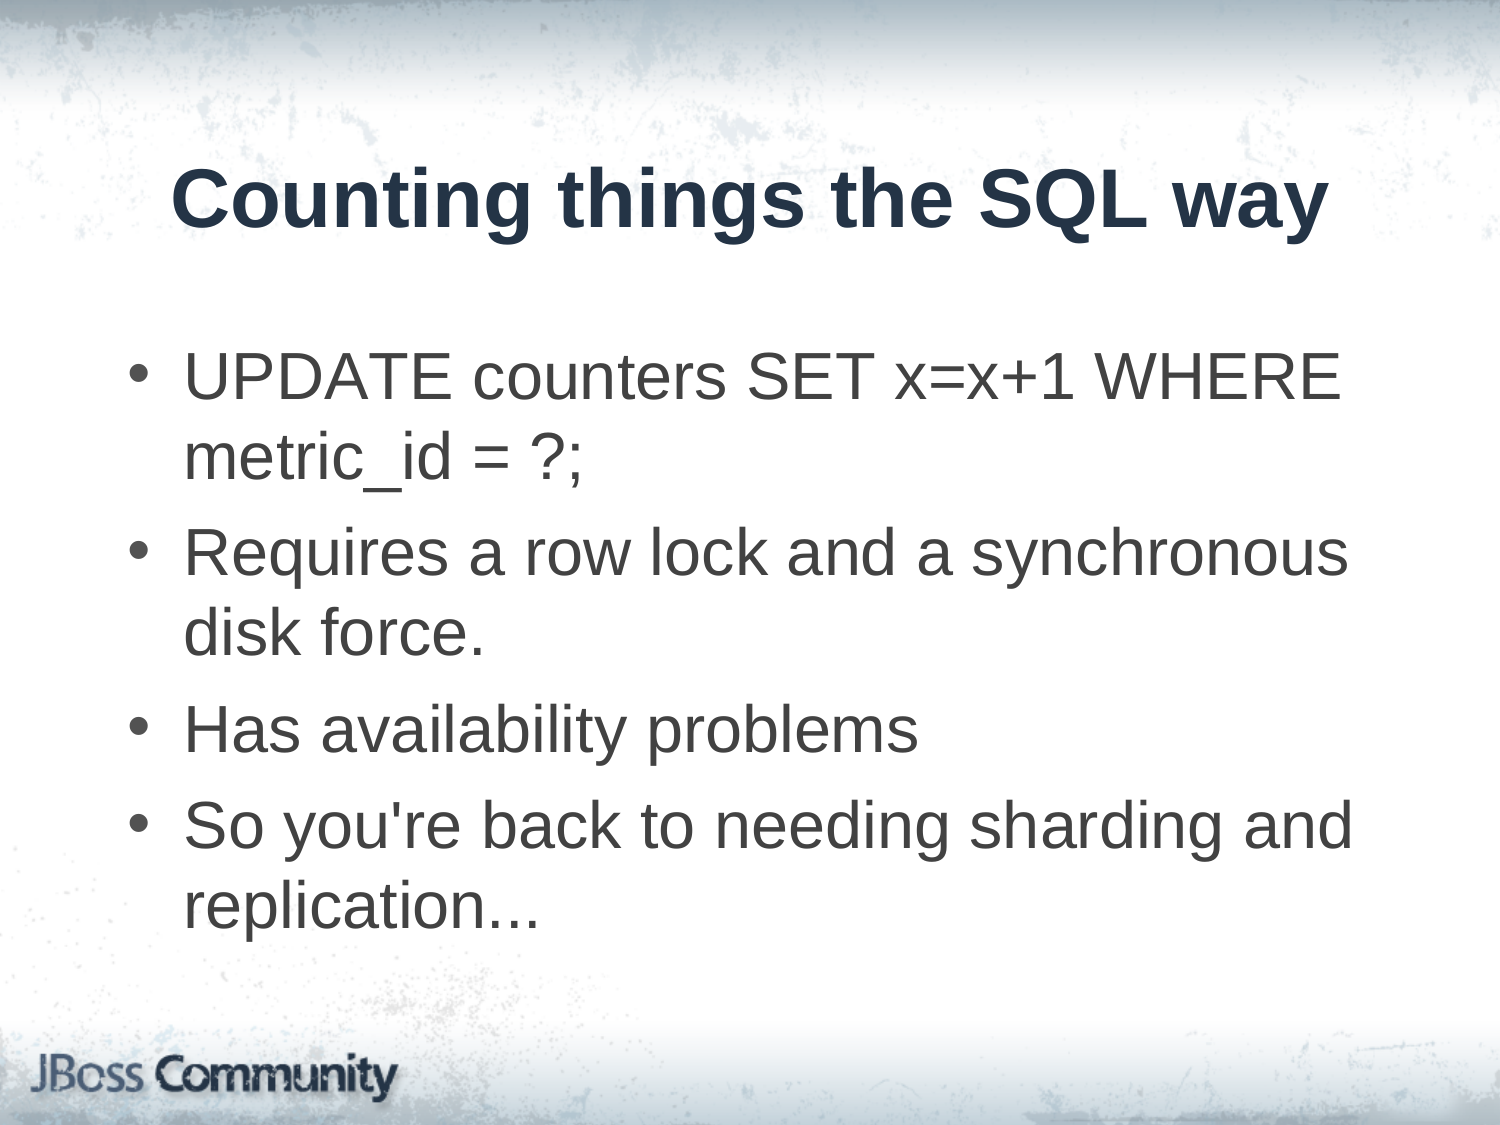

# Counting things the SQL way
UPDATE counters SET x=x+1 WHERE metric_id = ?;
Requires a row lock and a synchronous disk force.
Has availability problems
So you're back to needing sharding and replication...